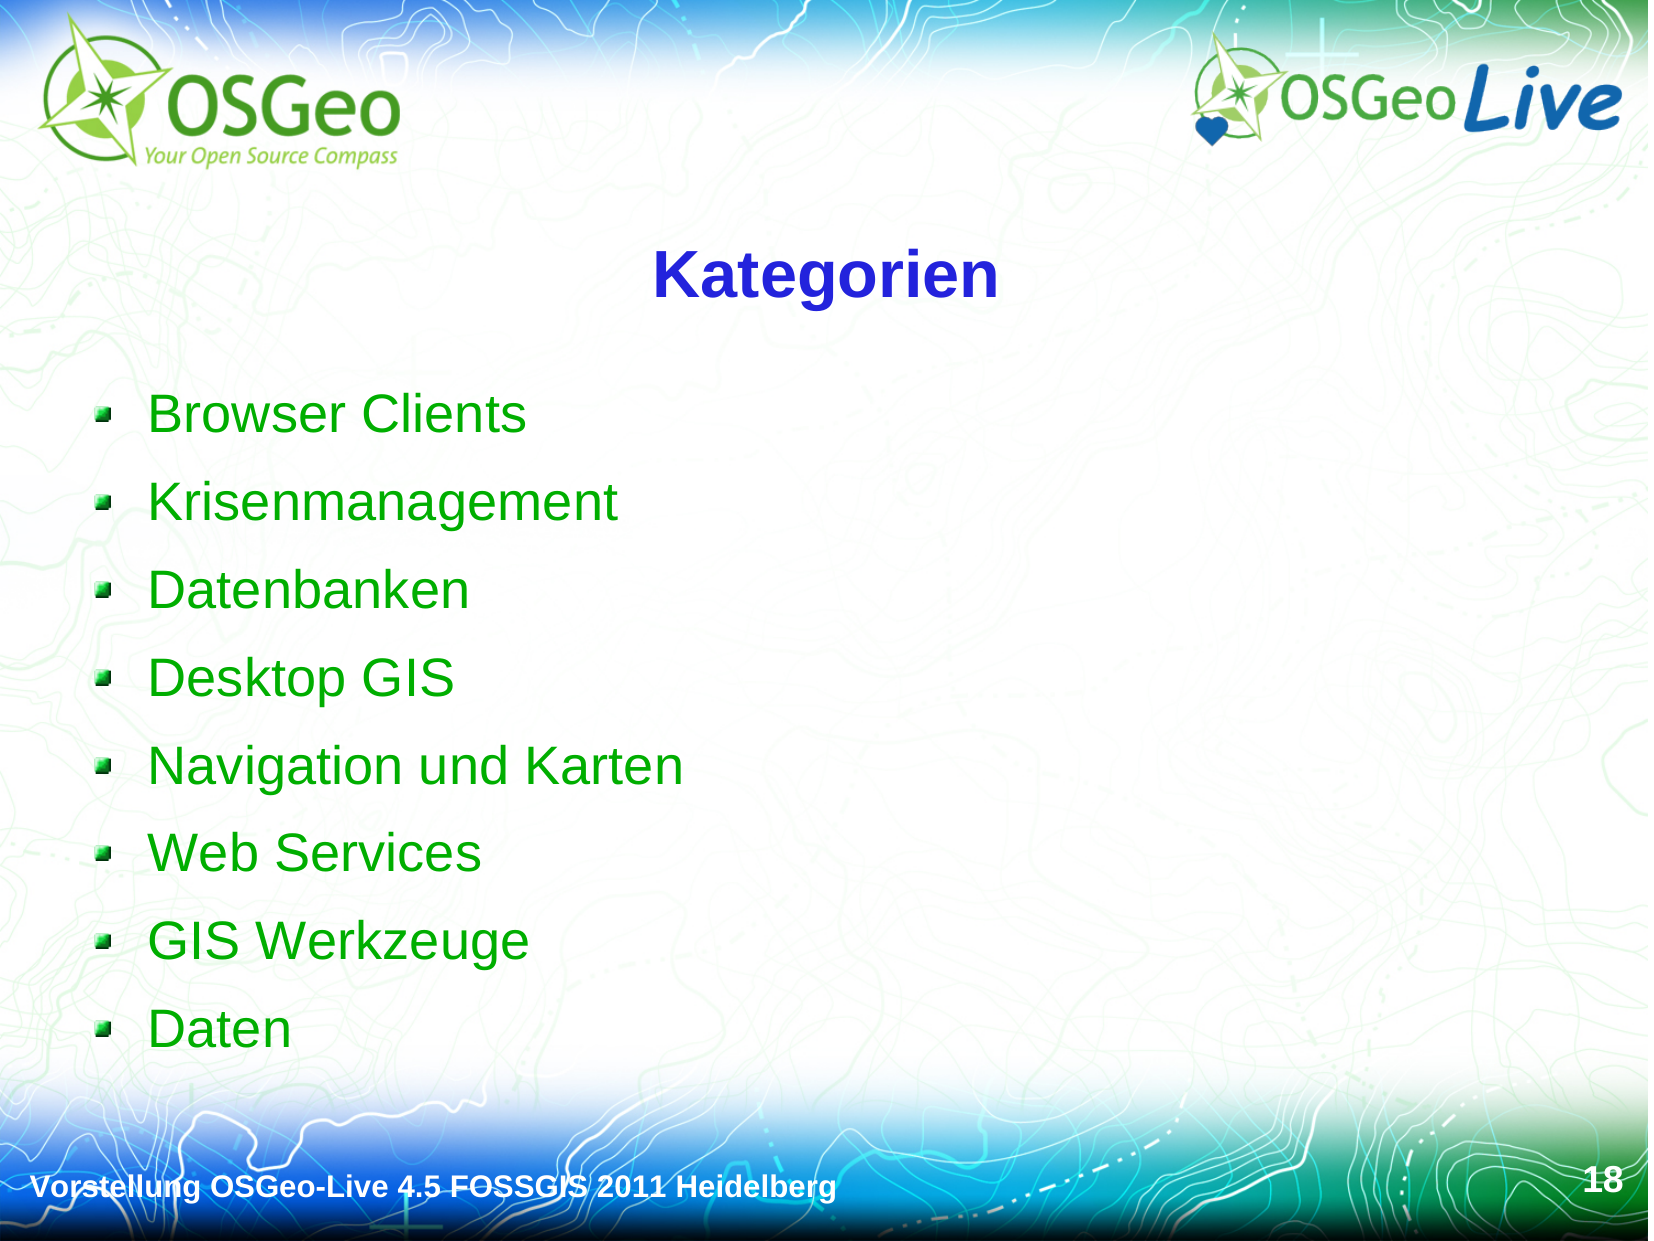

# Kategorien
Browser Clients
Krisenmanagement
Datenbanken
Desktop GIS
Navigation und Karten
Web Services
GIS Werkzeuge
Daten